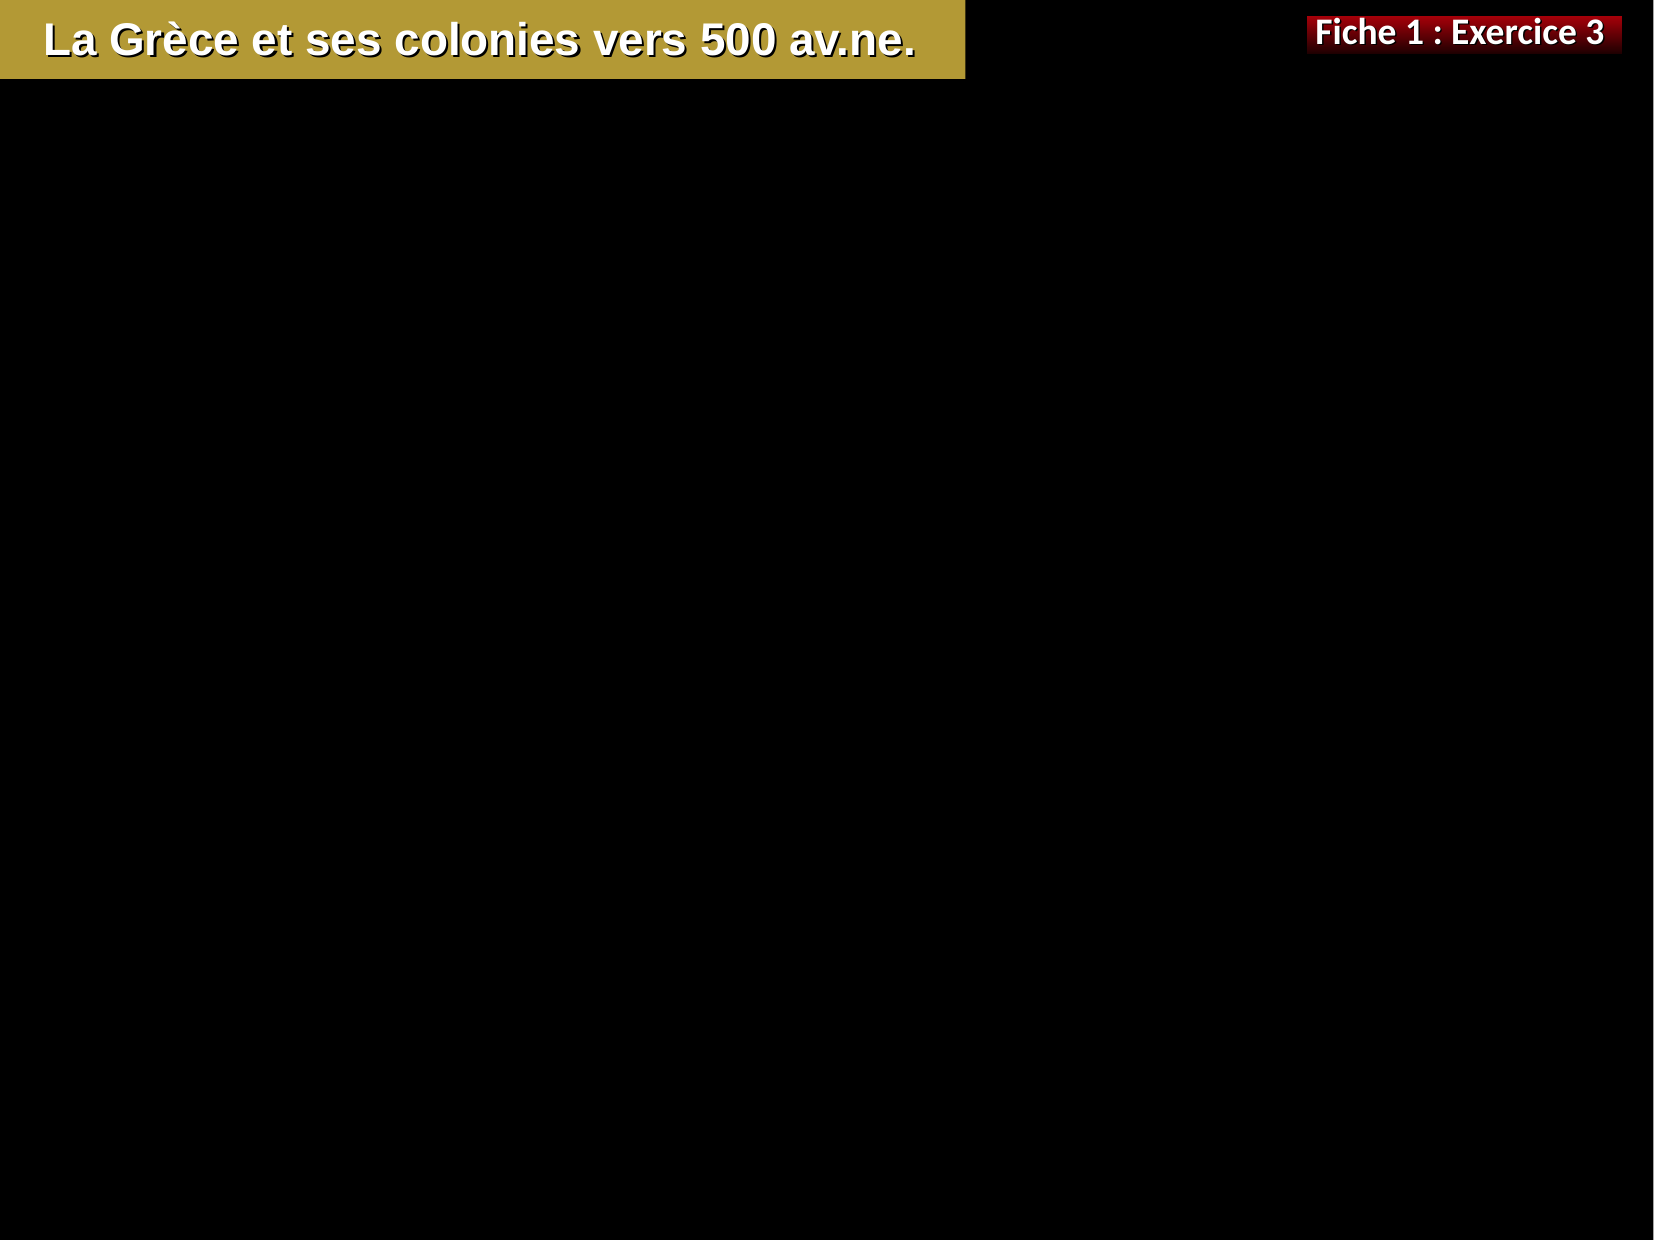

La Grèce et ses colonies vers 500 av.ne.
Fiche 1 : Exercice 3